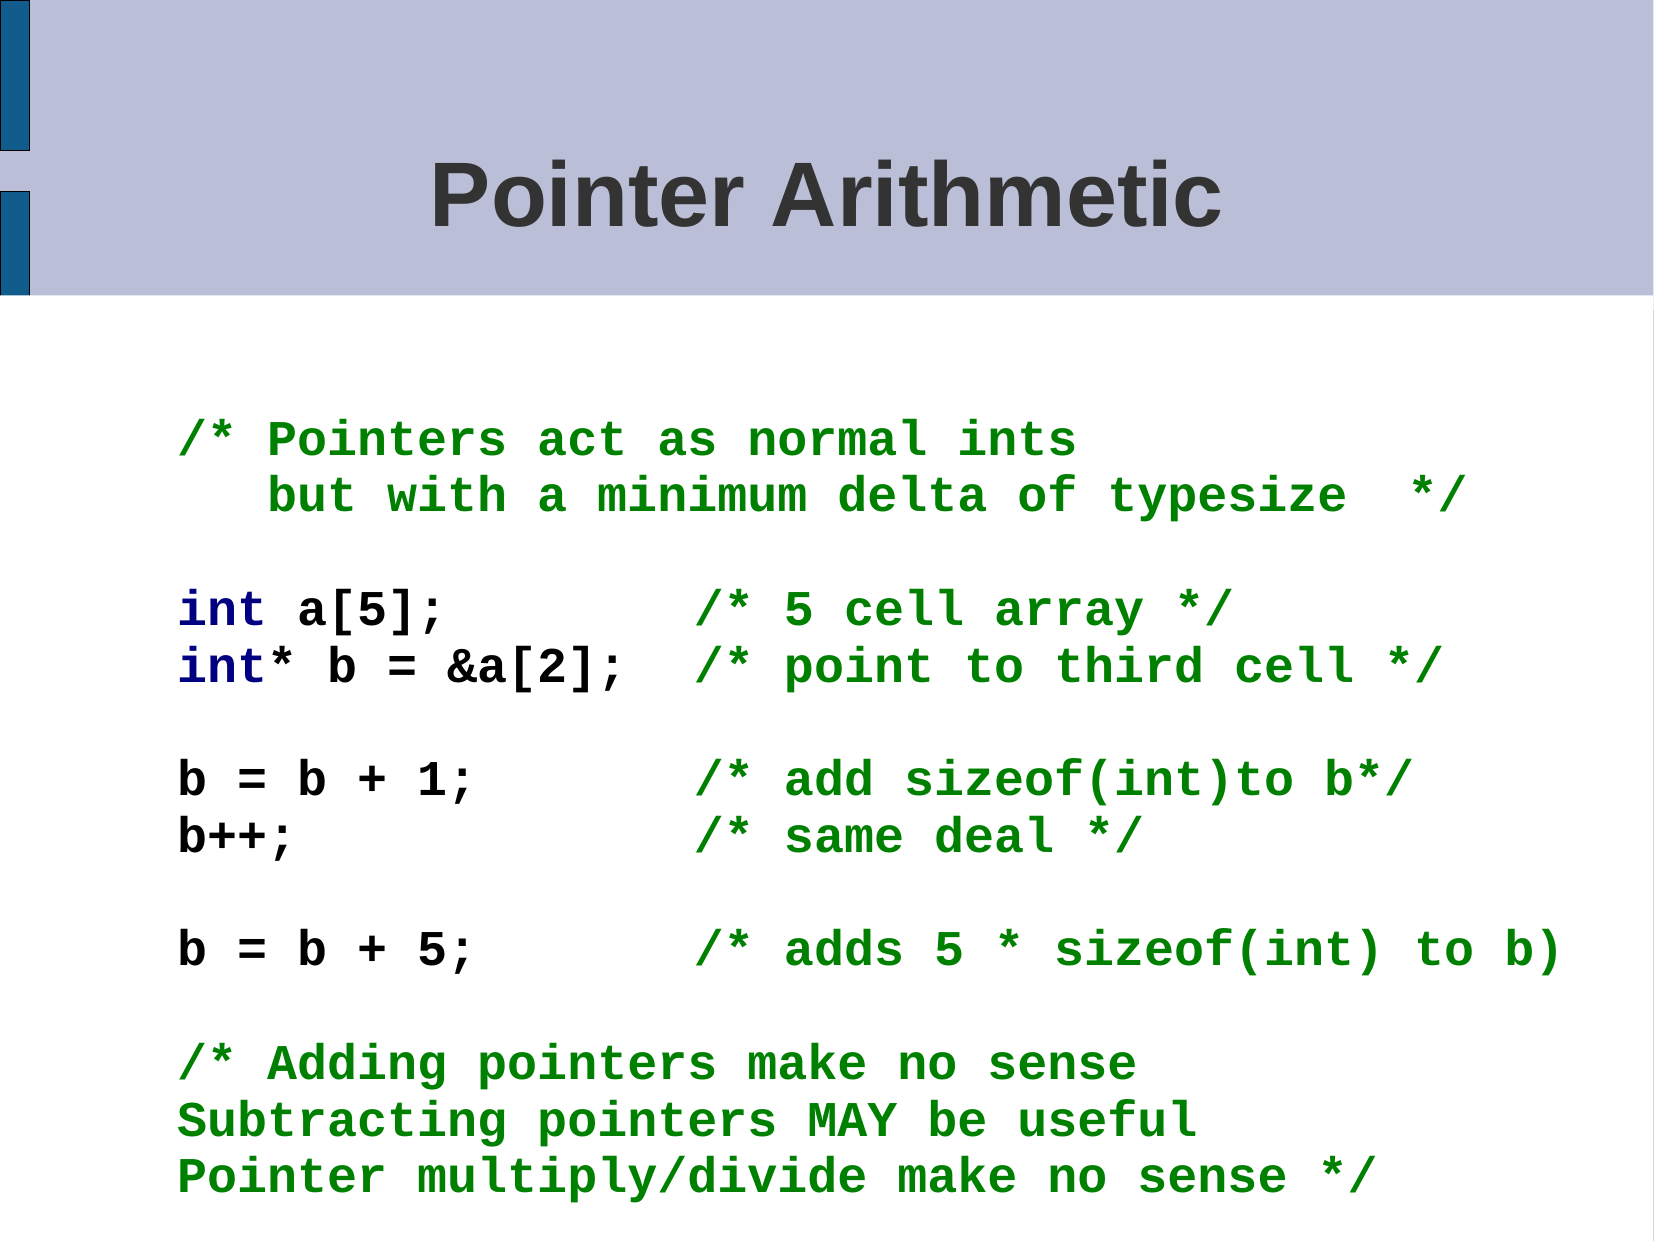

# Pointer Arithmetic
/* Pointers act as normal ints
 but with a minimum delta of typesize */
int a[5]; 			/* 5 cell array */
int* b = &a[2]; 	/* point to third cell */
b = b + 1; 			/* add sizeof(int)to b*/
b++;						/* same deal */
b = b + 5;			/* adds 5 * sizeof(int) to b)
/* Adding pointers make no sense
Subtracting pointers MAY be useful
Pointer multiply/divide make no sense */